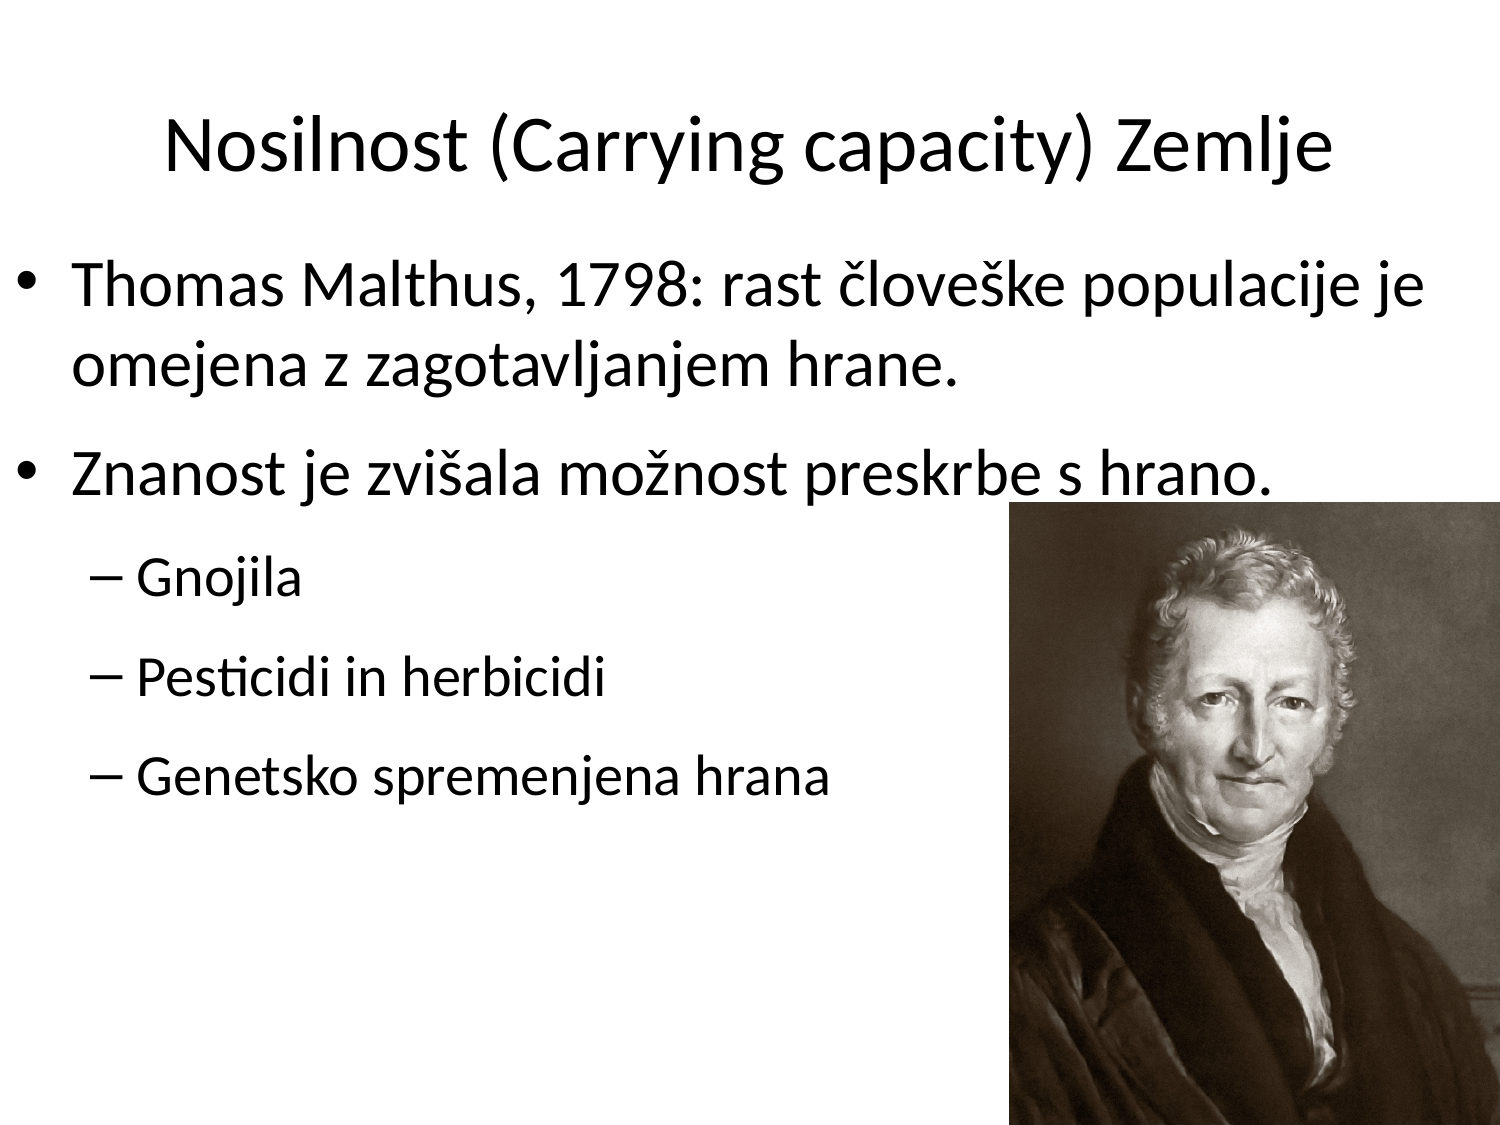

# Nosilnost (Carrying capacity) Zemlje
Thomas Malthus, 1798: rast človeške populacije je omejena z zagotavljanjem hrane.
Znanost je zvišala možnost preskrbe s hrano.
Gnojila
Pesticidi in herbicidi
Genetsko spremenjena hrana